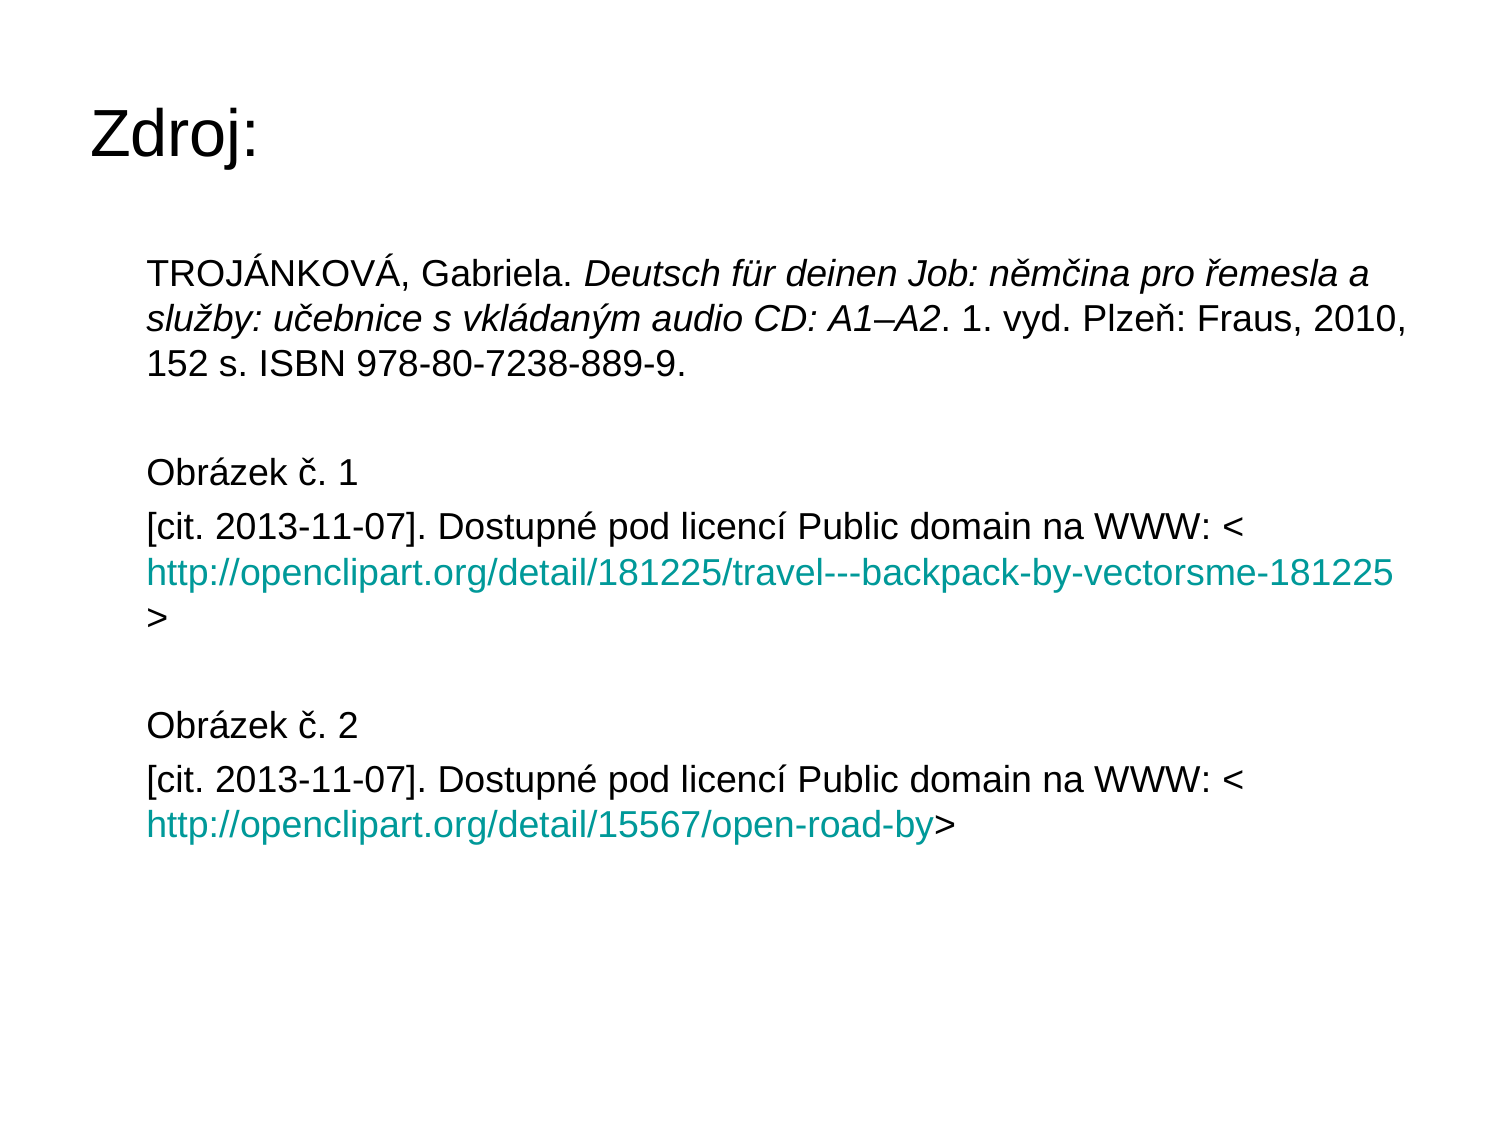

# Zdroj: TROJÁNKOVÁ, Gabriela. Deutsch für deinen Job: němčina pro řemesla a služby: učebnice s vkládaným audio CD: A1–A2. 1. vyd. Plzeň: Fraus, 2010, 152 s. ISBN 978-80-7238-889-9.
	Obrázek č. 1
	[cit. 2013-11-07]. Dostupné pod licencí Public domain na WWW: <http://openclipart.org/detail/181225/travel---backpack-by-vectorsme-181225>
	Obrázek č. 2
	[cit. 2013-11-07]. Dostupné pod licencí Public domain na WWW: <http://openclipart.org/detail/15567/open-road-by>